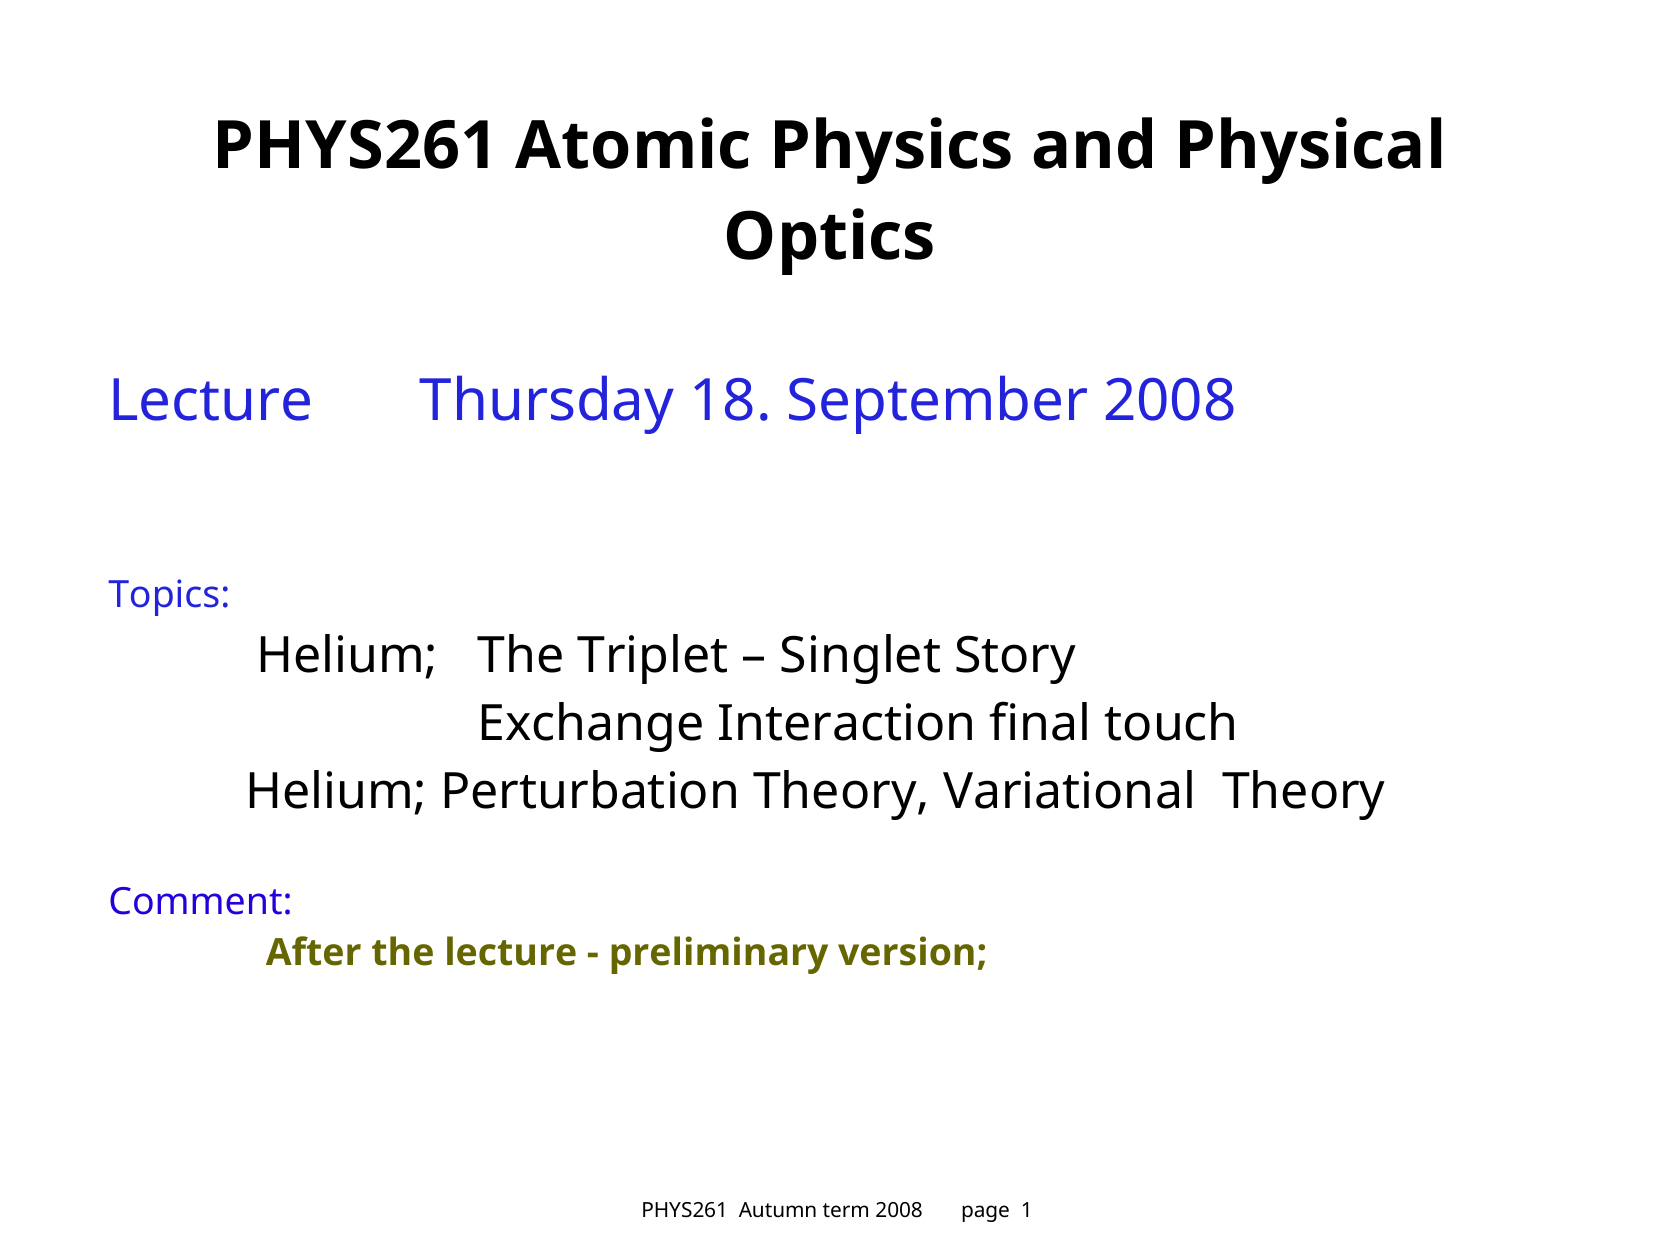

PHYS261 Atomic Physics and Physical Optics
Lecture Thursday 18. September 2008
Topics:
 		Helium; 	The Triplet – Singlet Story
					Exchange Interaction final touch
 Helium; Perturbation Theory, Variational Theory
Comment:
		 After the lecture - preliminary version;